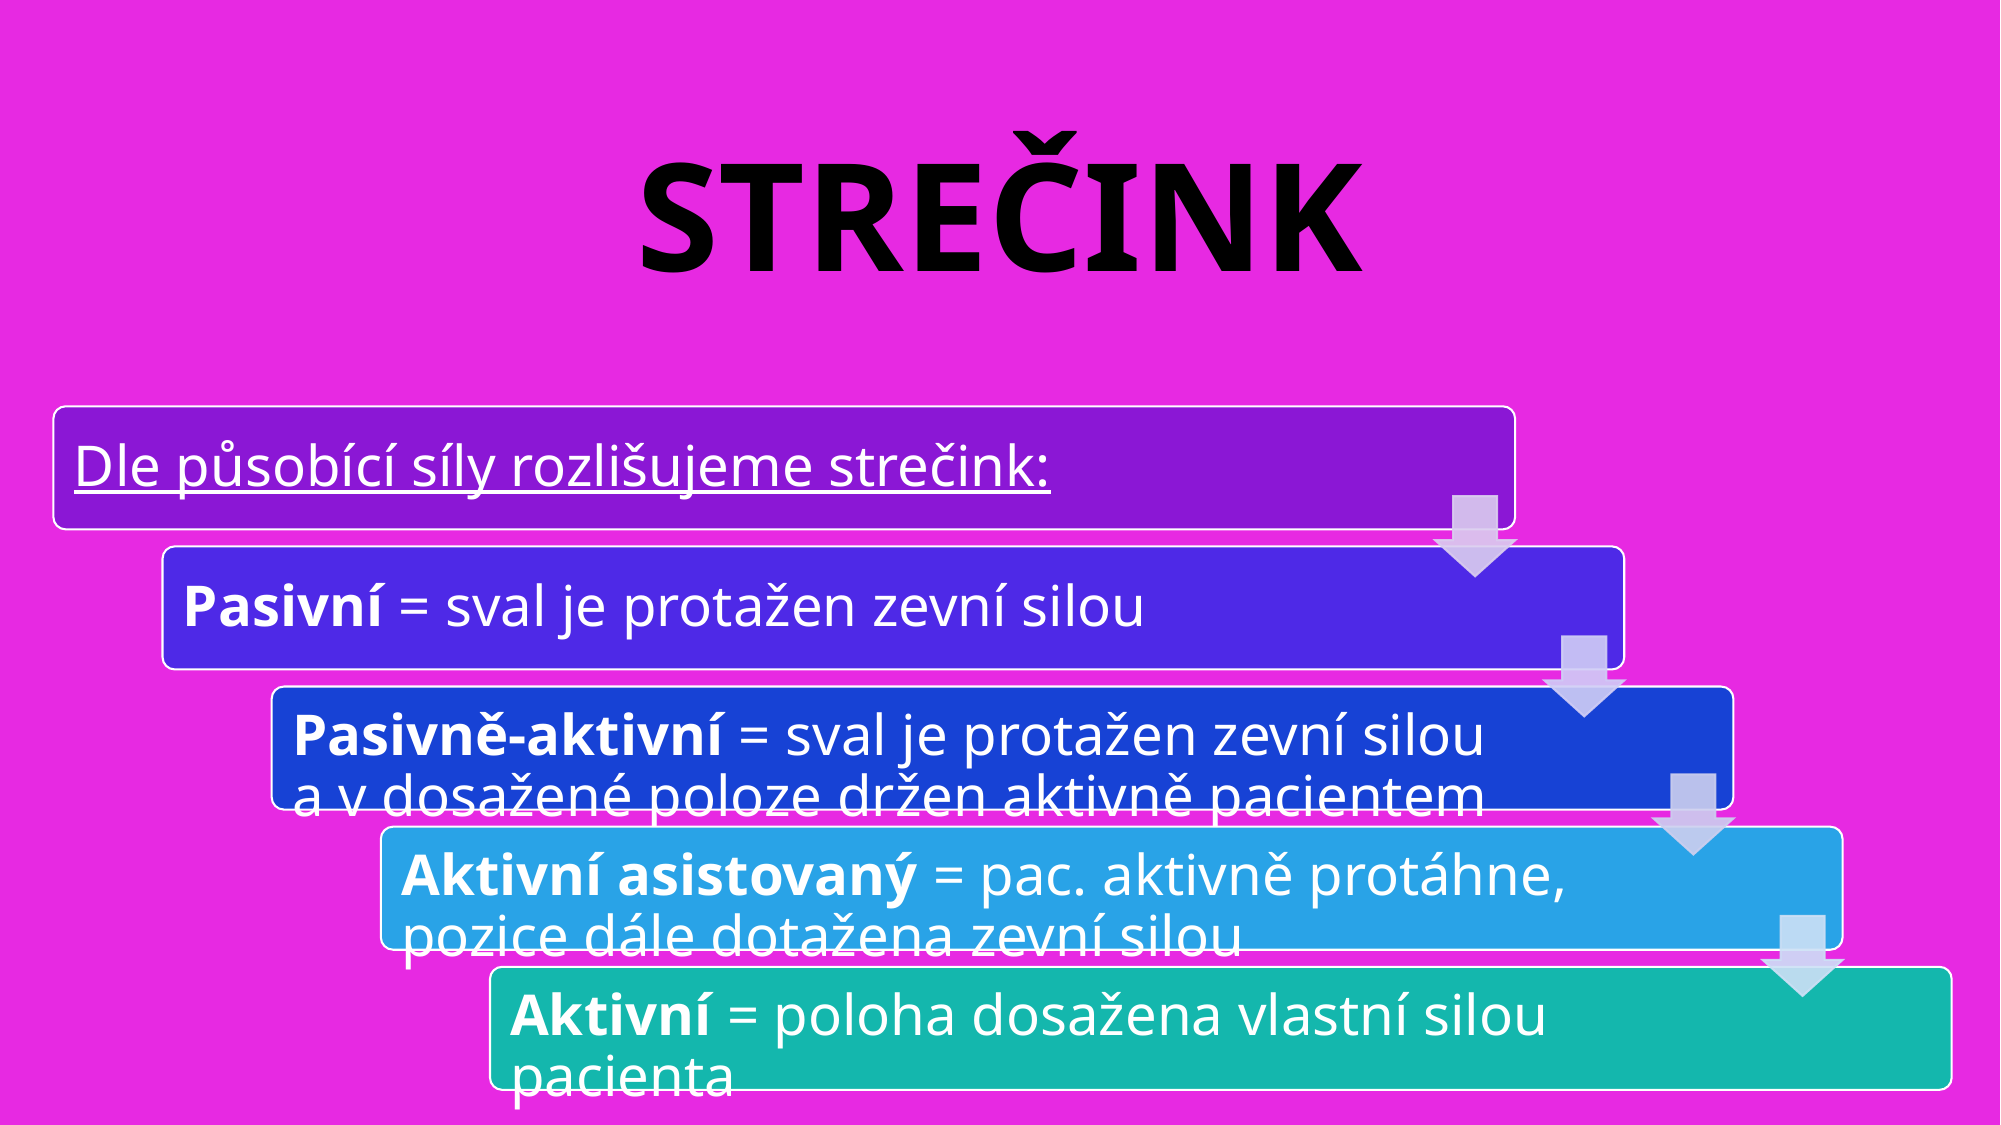

# STREČINK
Dle působící síly rozlišujeme strečink:
Pasivní = sval je protažen zevní silou
Pasivně-aktivní = sval je protažen zevní silou a v dosažené poloze držen aktivně pacientem
Aktivní asistovaný = pac. aktivně protáhne, pozice dále dotažena zevní silou
Aktivní = poloha dosažena vlastní silou pacienta